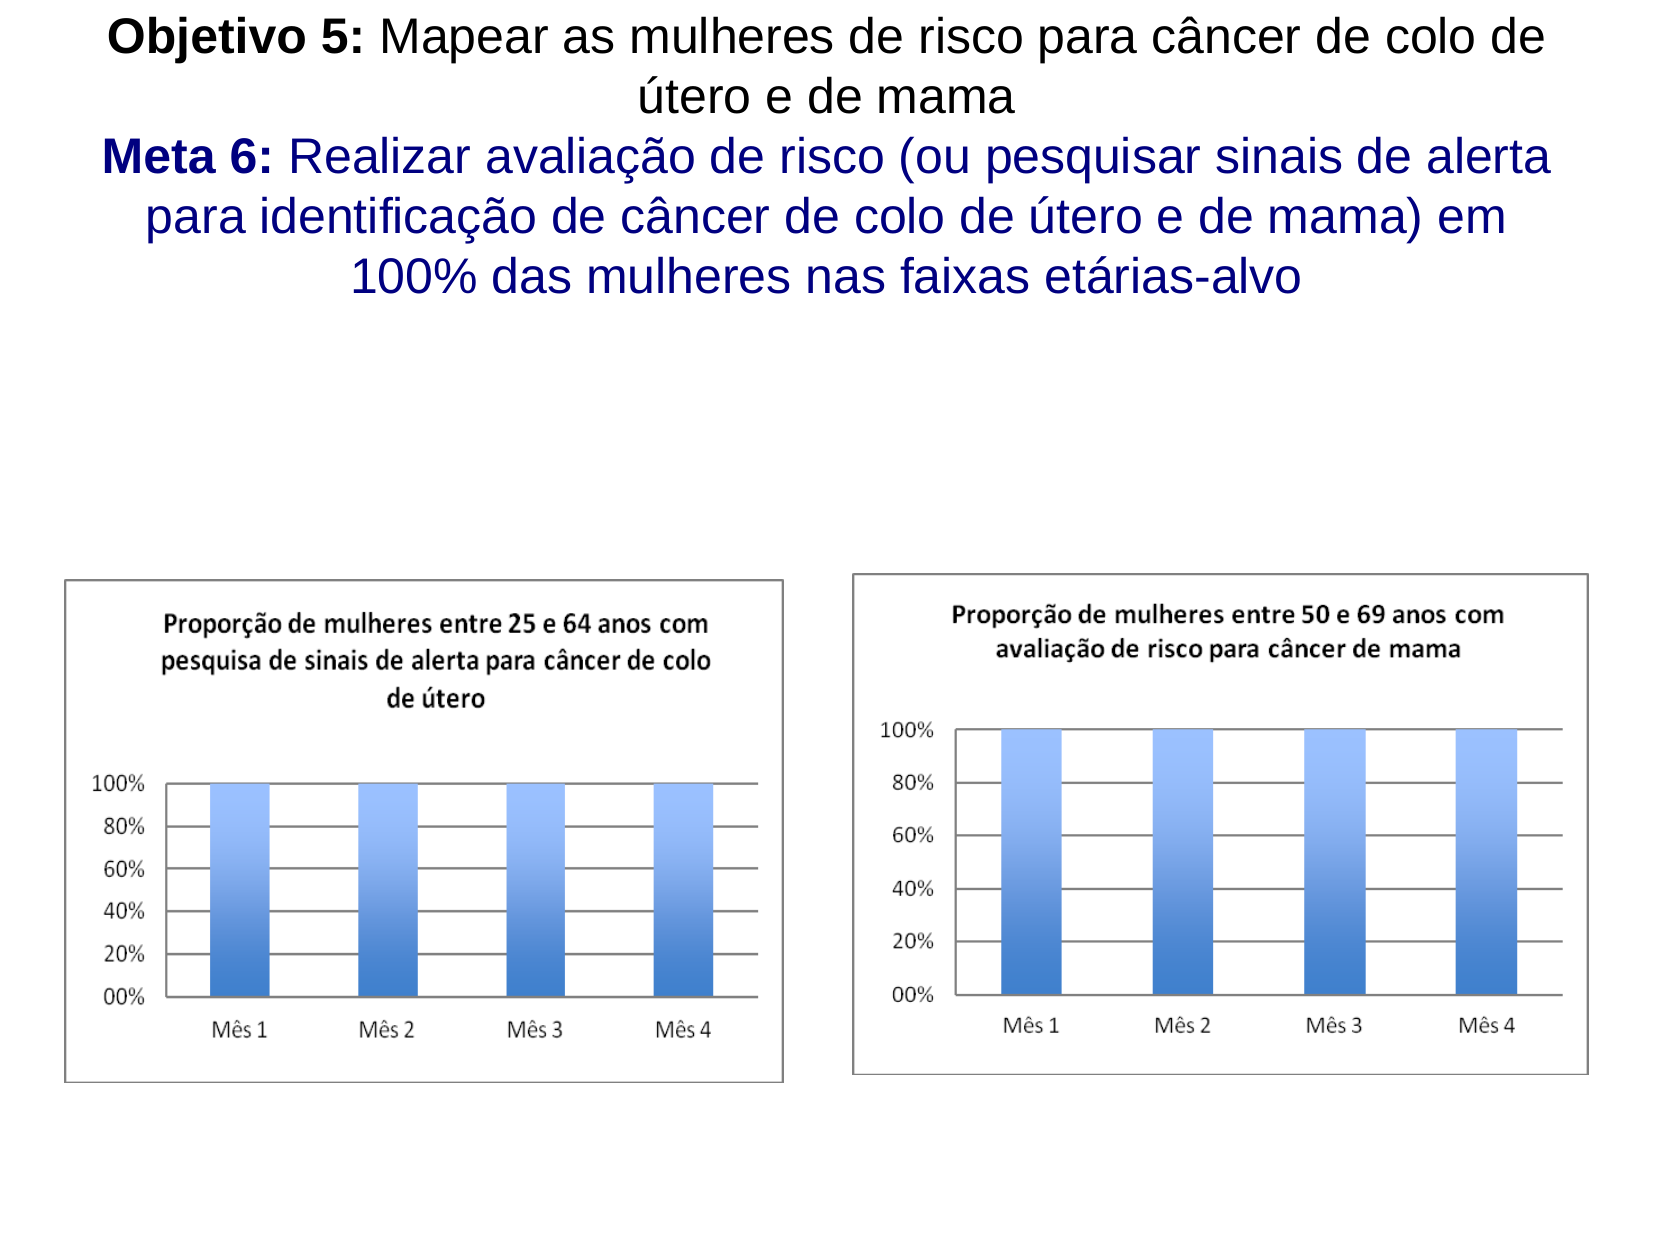

# Objetivo 5: Mapear as mulheres de risco para câncer de colo de útero e de mama Meta 6: Realizar avaliação de risco (ou pesquisar sinais de alerta para identificação de câncer de colo de útero e de mama) em 100% das mulheres nas faixas etárias-alvo